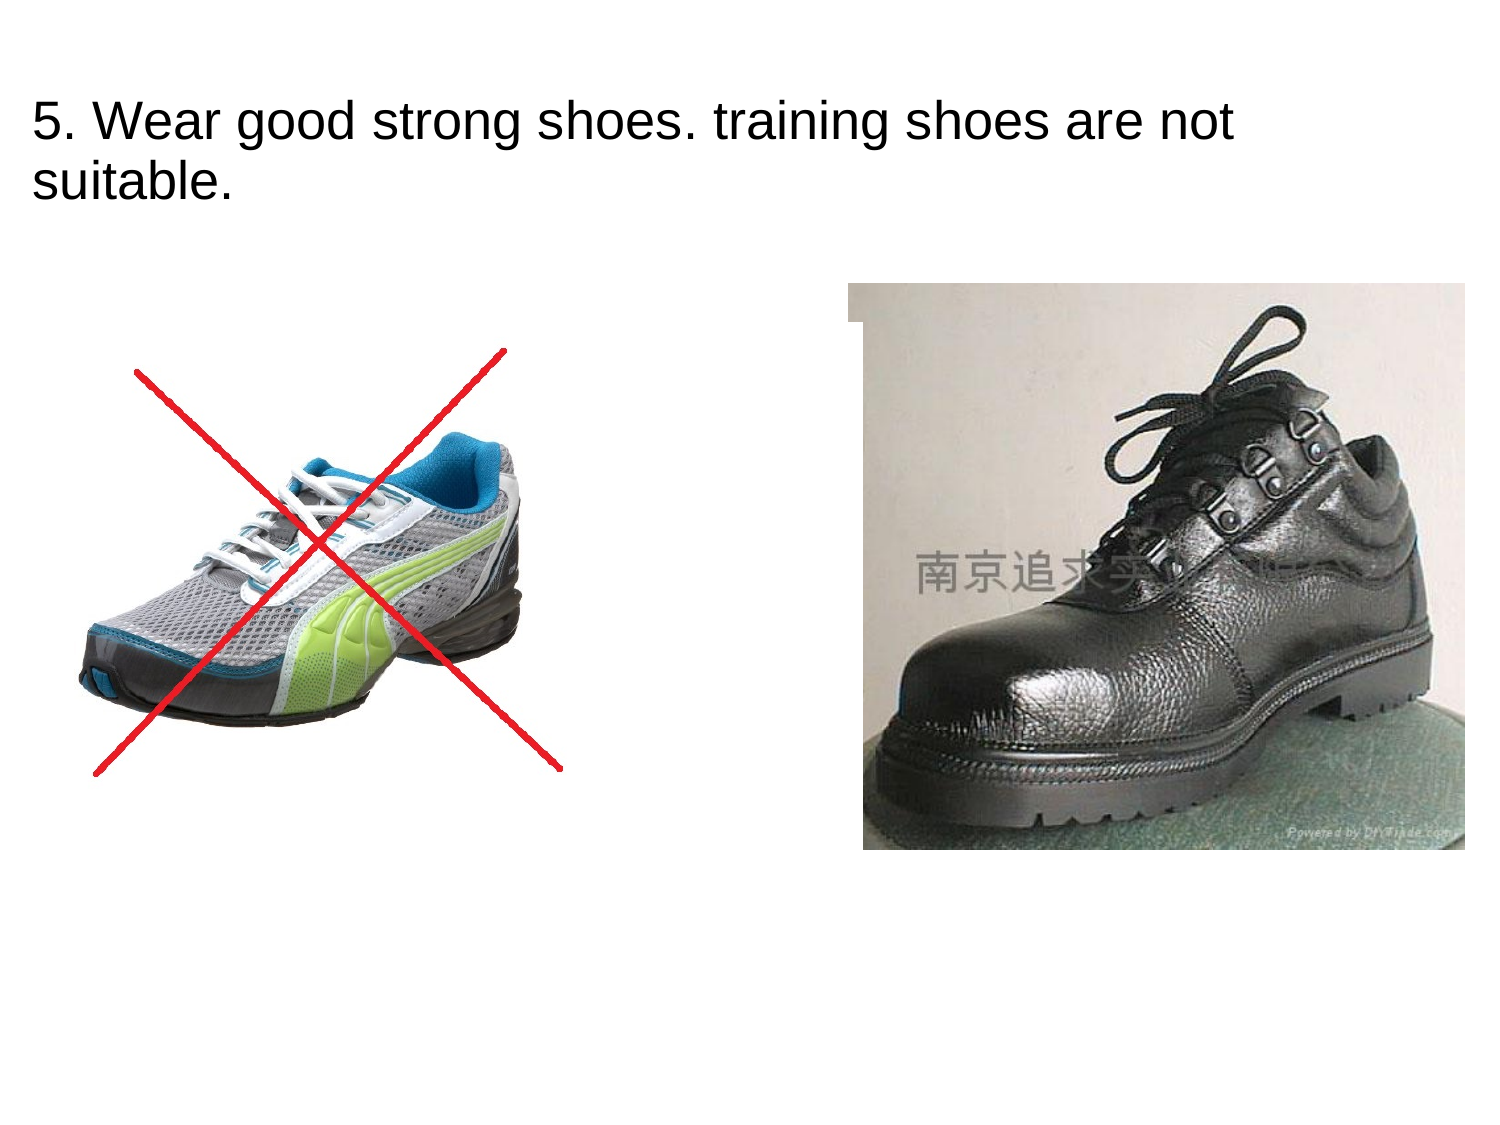

5. Wear good strong shoes. training shoes are not suitable.